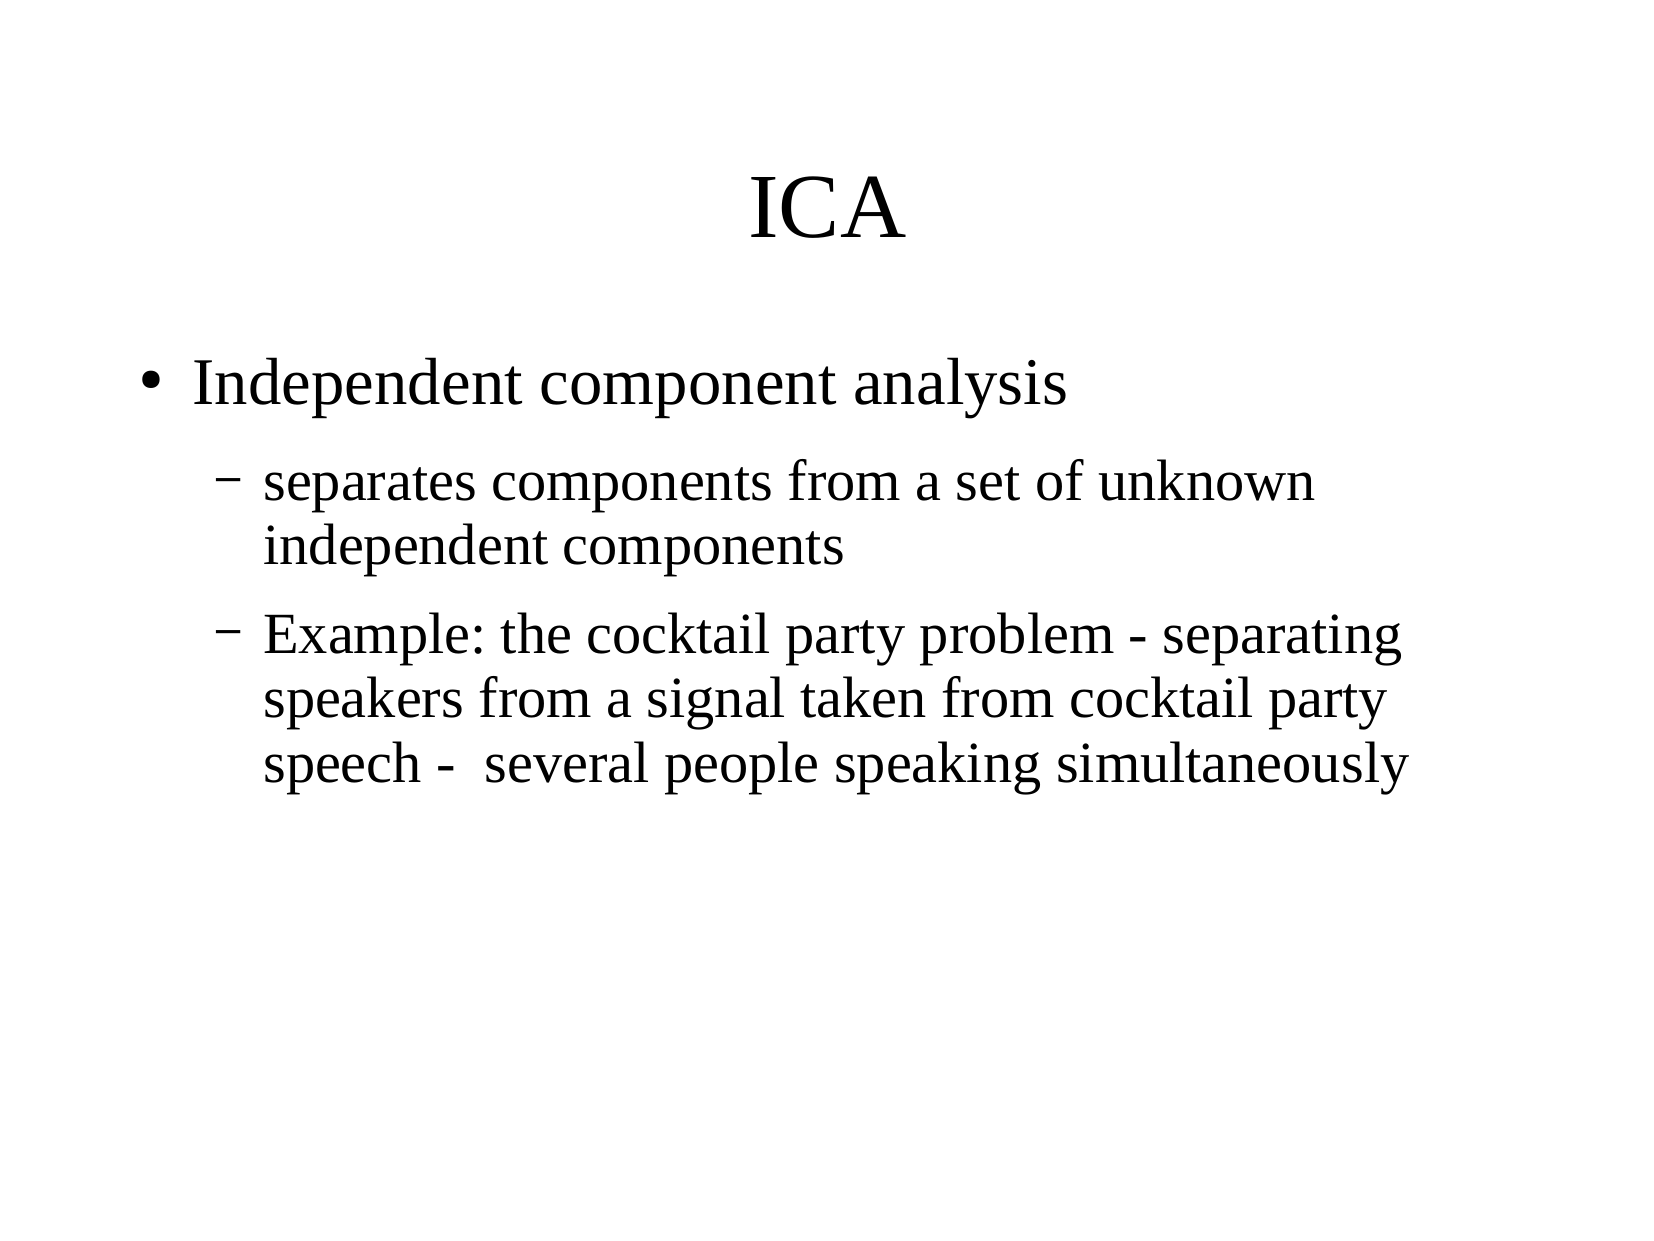

# ICA
Independent component analysis
separates components from a set of unknown independent components
Example: the cocktail party problem - separating speakers from a signal taken from cocktail party speech - several people speaking simultaneously